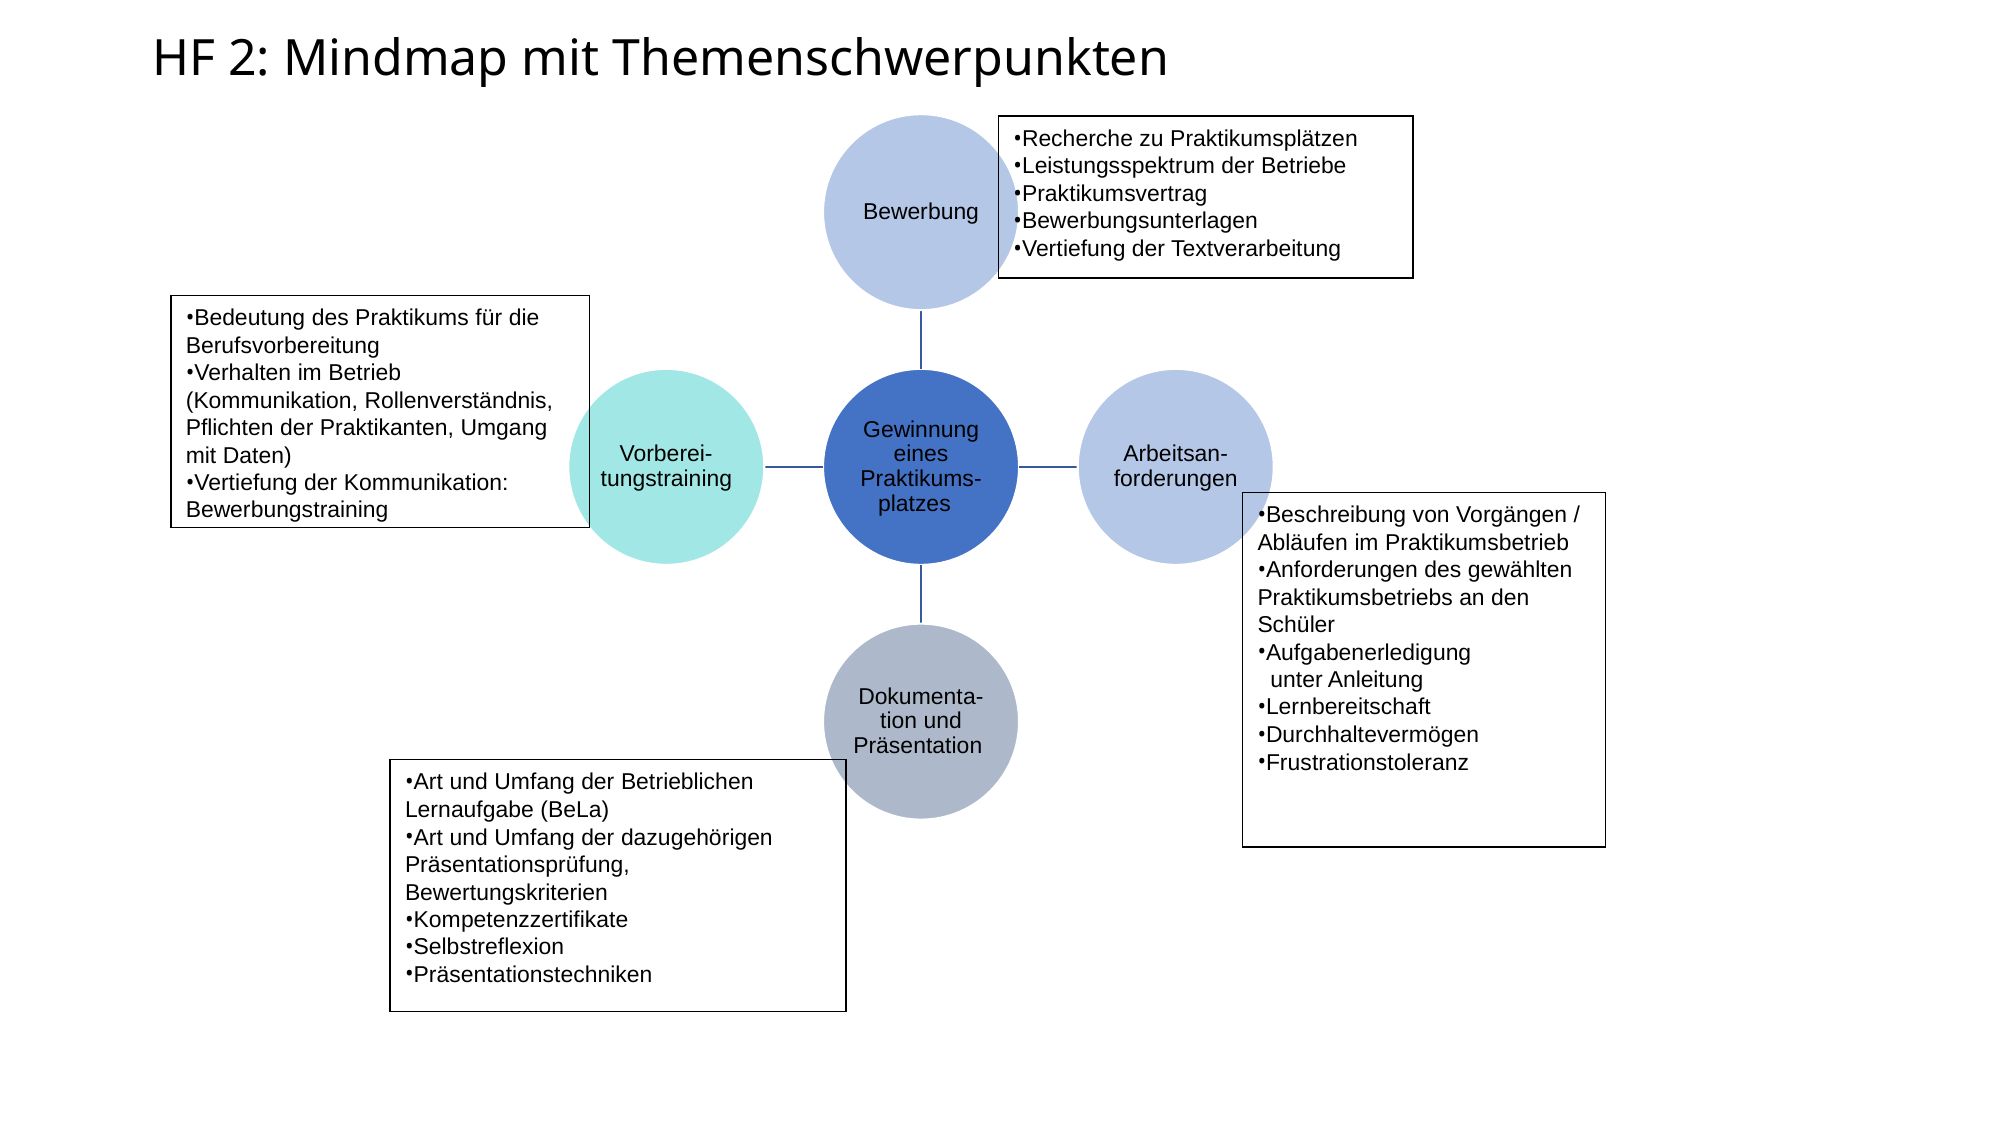

# HF 2: Mindmap mit Themenschwerpunkten
Bewerbung
Vorberei-tungstraining
Gewinnung eines Praktikums-platzes
Arbeitsan-forderungen
Dokumenta-tion und Präsentation
Recherche zu Praktikumsplätzen
Leistungsspektrum der Betriebe
Praktikumsvertrag
Bewerbungsunterlagen
Vertiefung der Textverarbeitung
Bedeutung des Praktikums für die Berufsvorbereitung
Verhalten im Betrieb (Kommunikation, Rollenverständnis, Pflichten der Praktikanten, Umgang mit Daten)
Vertiefung der Kommunikation: Bewerbungstraining
Beschreibung von Vorgängen / Abläufen im Praktikumsbetrieb
Anforderungen des gewählten Praktikumsbetriebs an den Schüler
Aufgabenerledigung
 unter Anleitung
Lernbereitschaft
Durchhaltevermögen
Frustrationstoleranz
Art und Umfang der Betrieblichen Lernaufgabe (BeLa)
Art und Umfang der dazugehörigen Präsentationsprüfung, Bewertungskriterien
Kompetenzzertifikate
Selbstreflexion
Präsentationstechniken